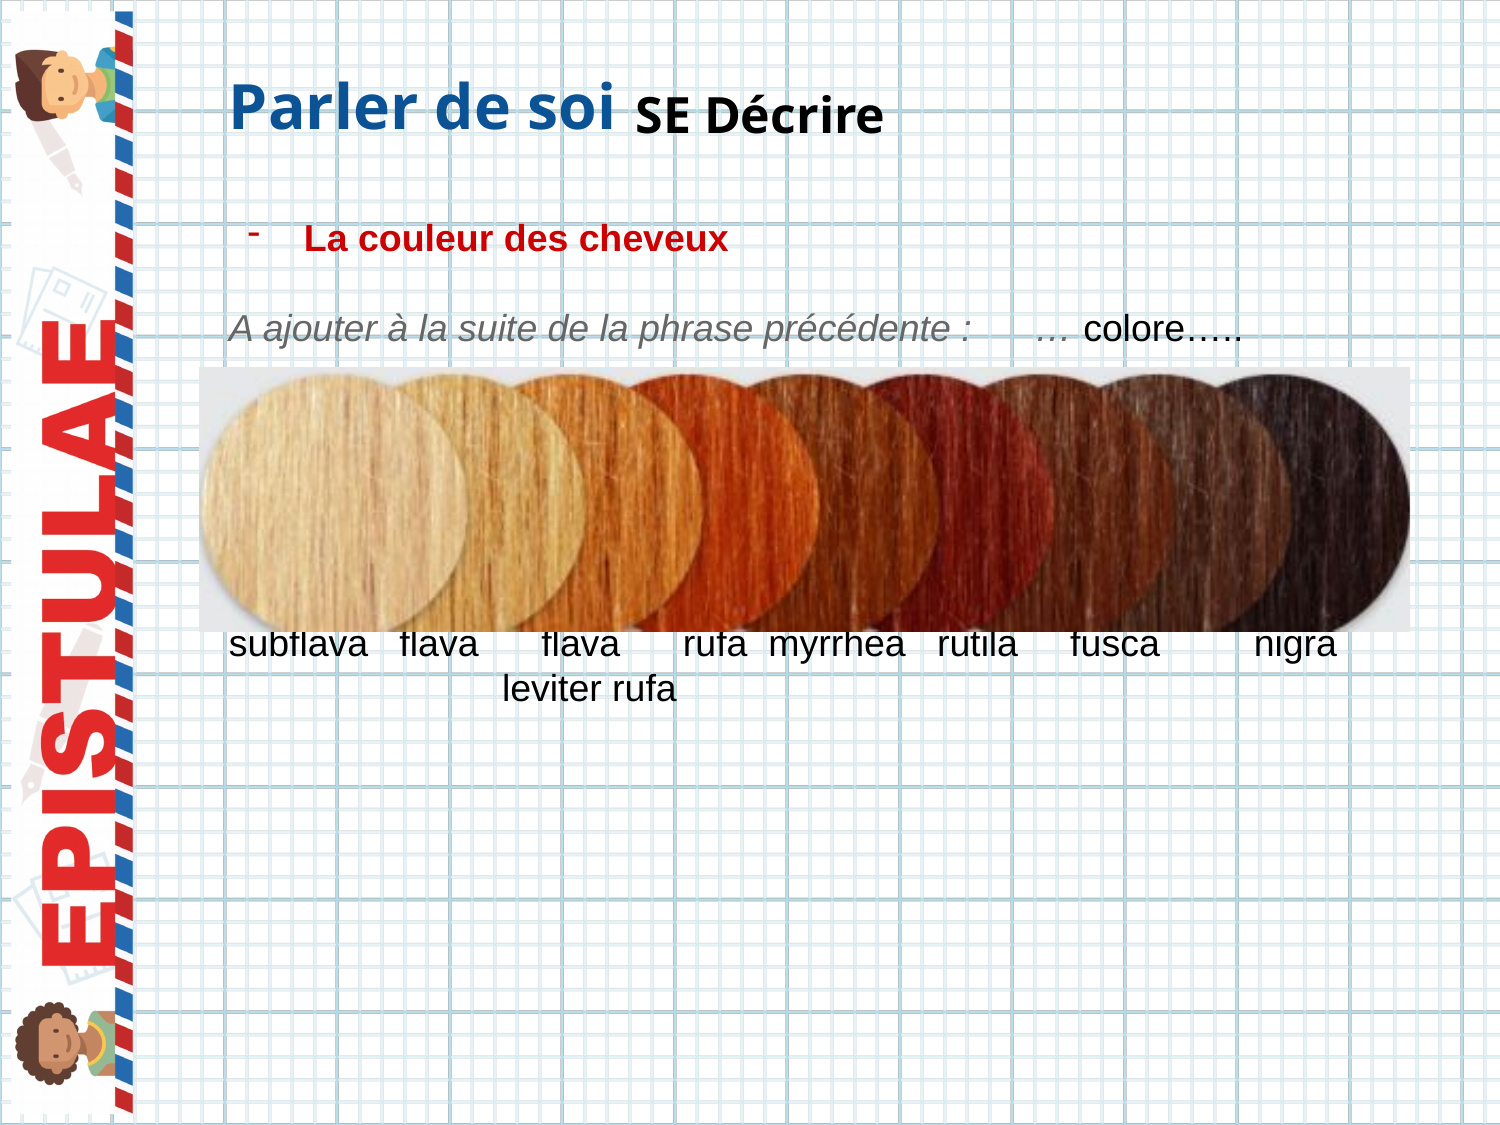

Parler de soi
SE Décrire
La couleur des cheveux
A ajouter à la suite de la phrase précédente : … colore…..
subflava flava flava rufa myrrhea rutila fusca nigra
 leviter rufa